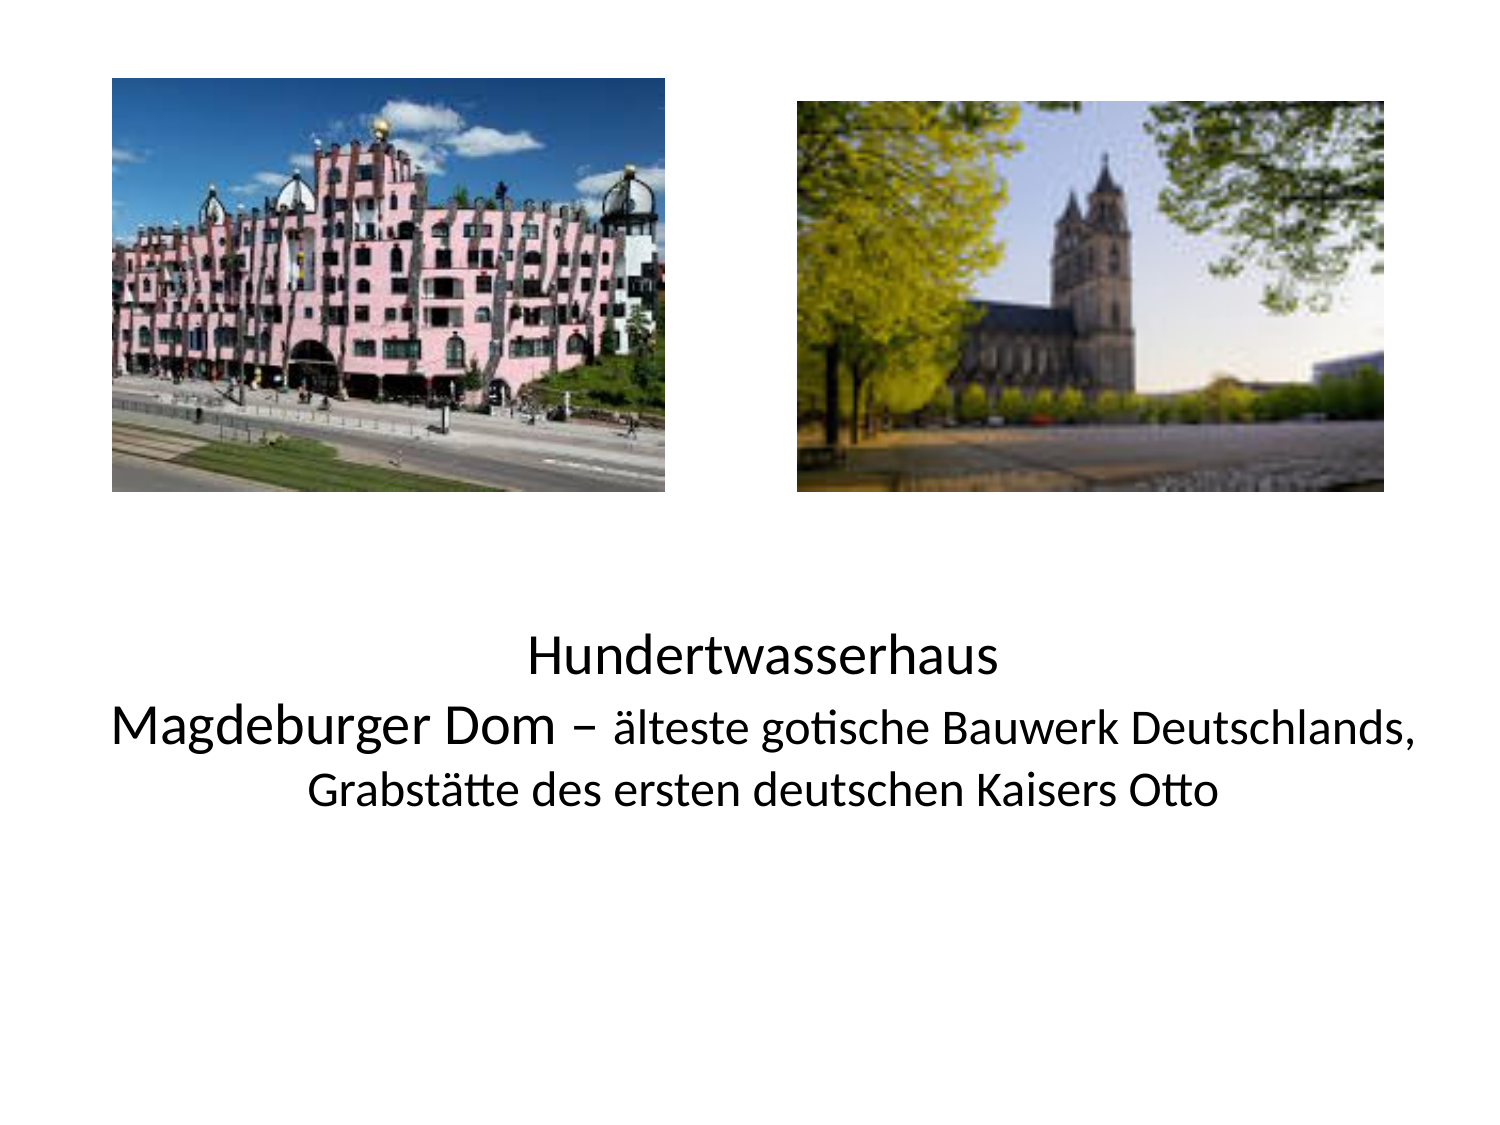

# Hundertwasserhaus Magdeburger Dom – älteste gotische Bauwerk Deutschlands, Grabstätte des ersten deutschen Kaisers Otto